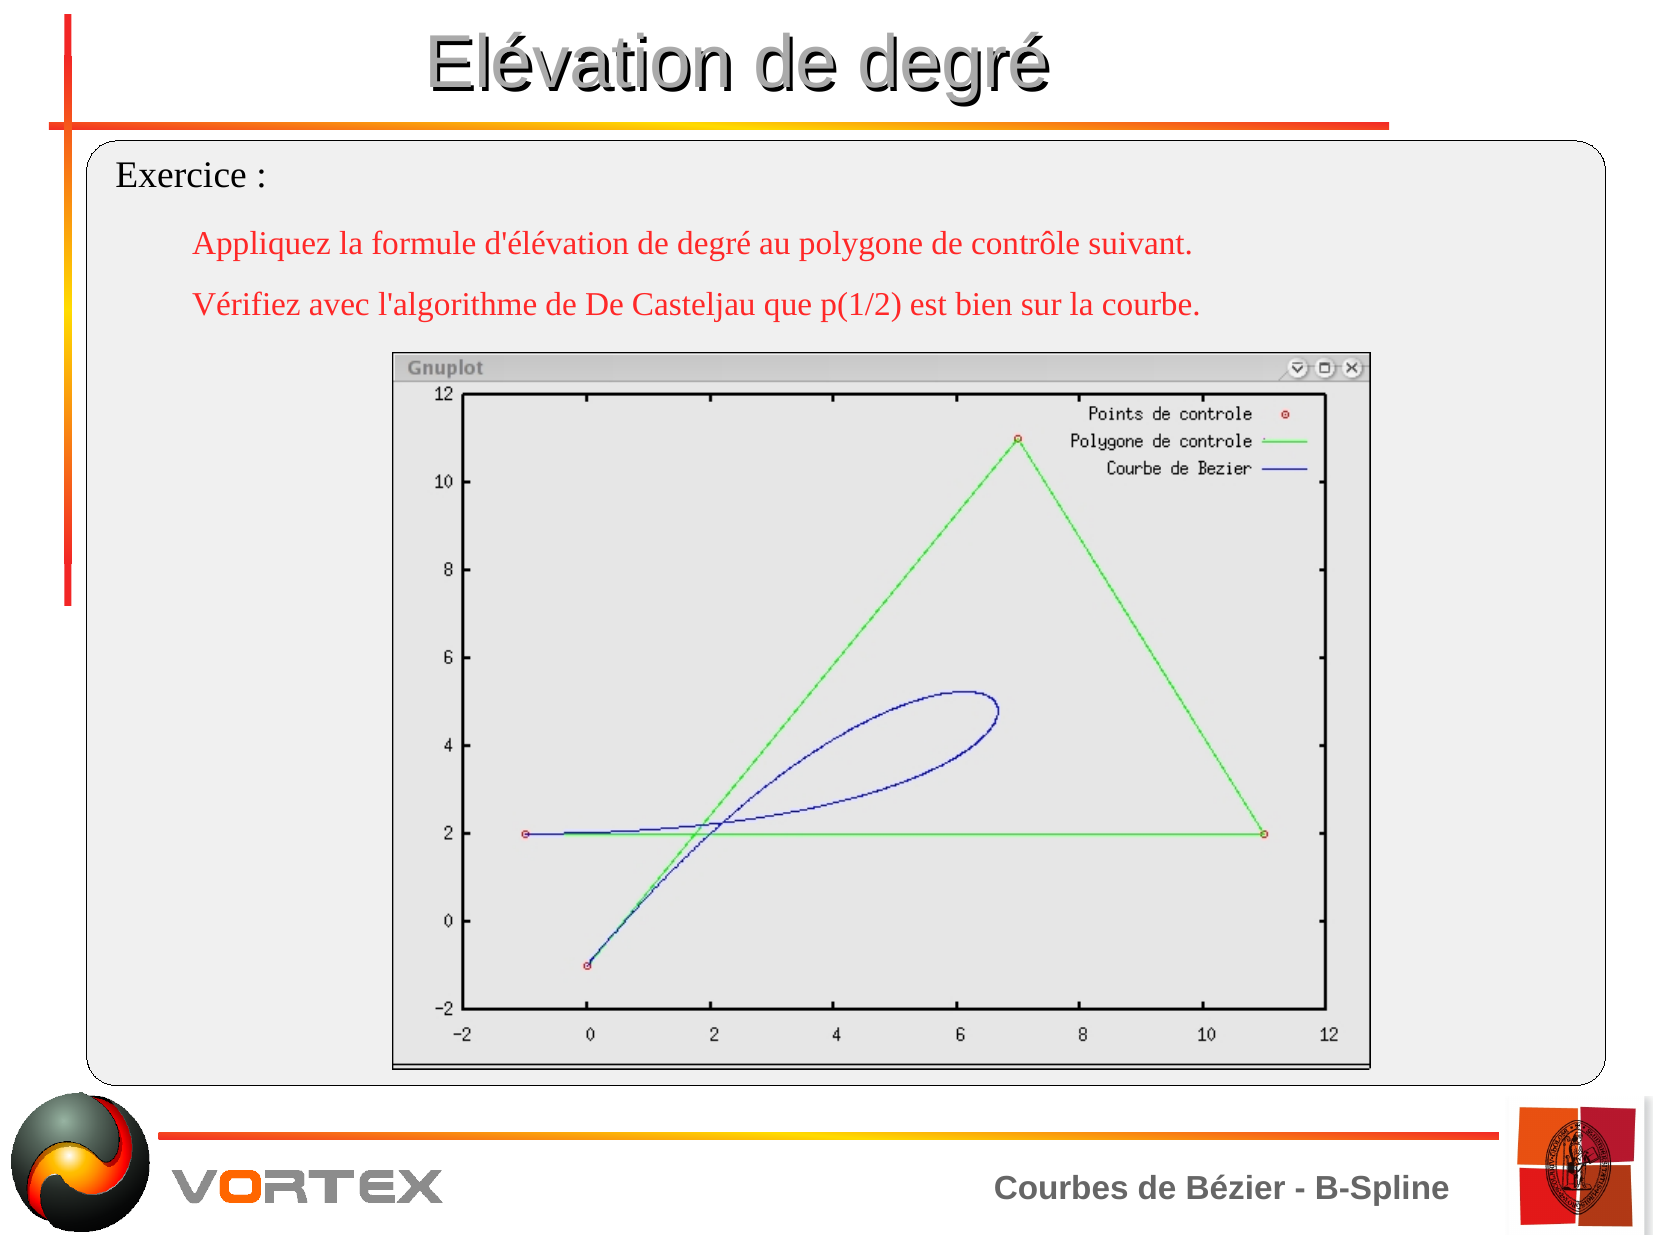

# Elévation de degré
Exercice :
Appliquez la formule d'élévation de degré au polygone de contrôle suivant.
Vérifiez avec l'algorithme de De Casteljau que p(1/2) est bien sur la courbe.